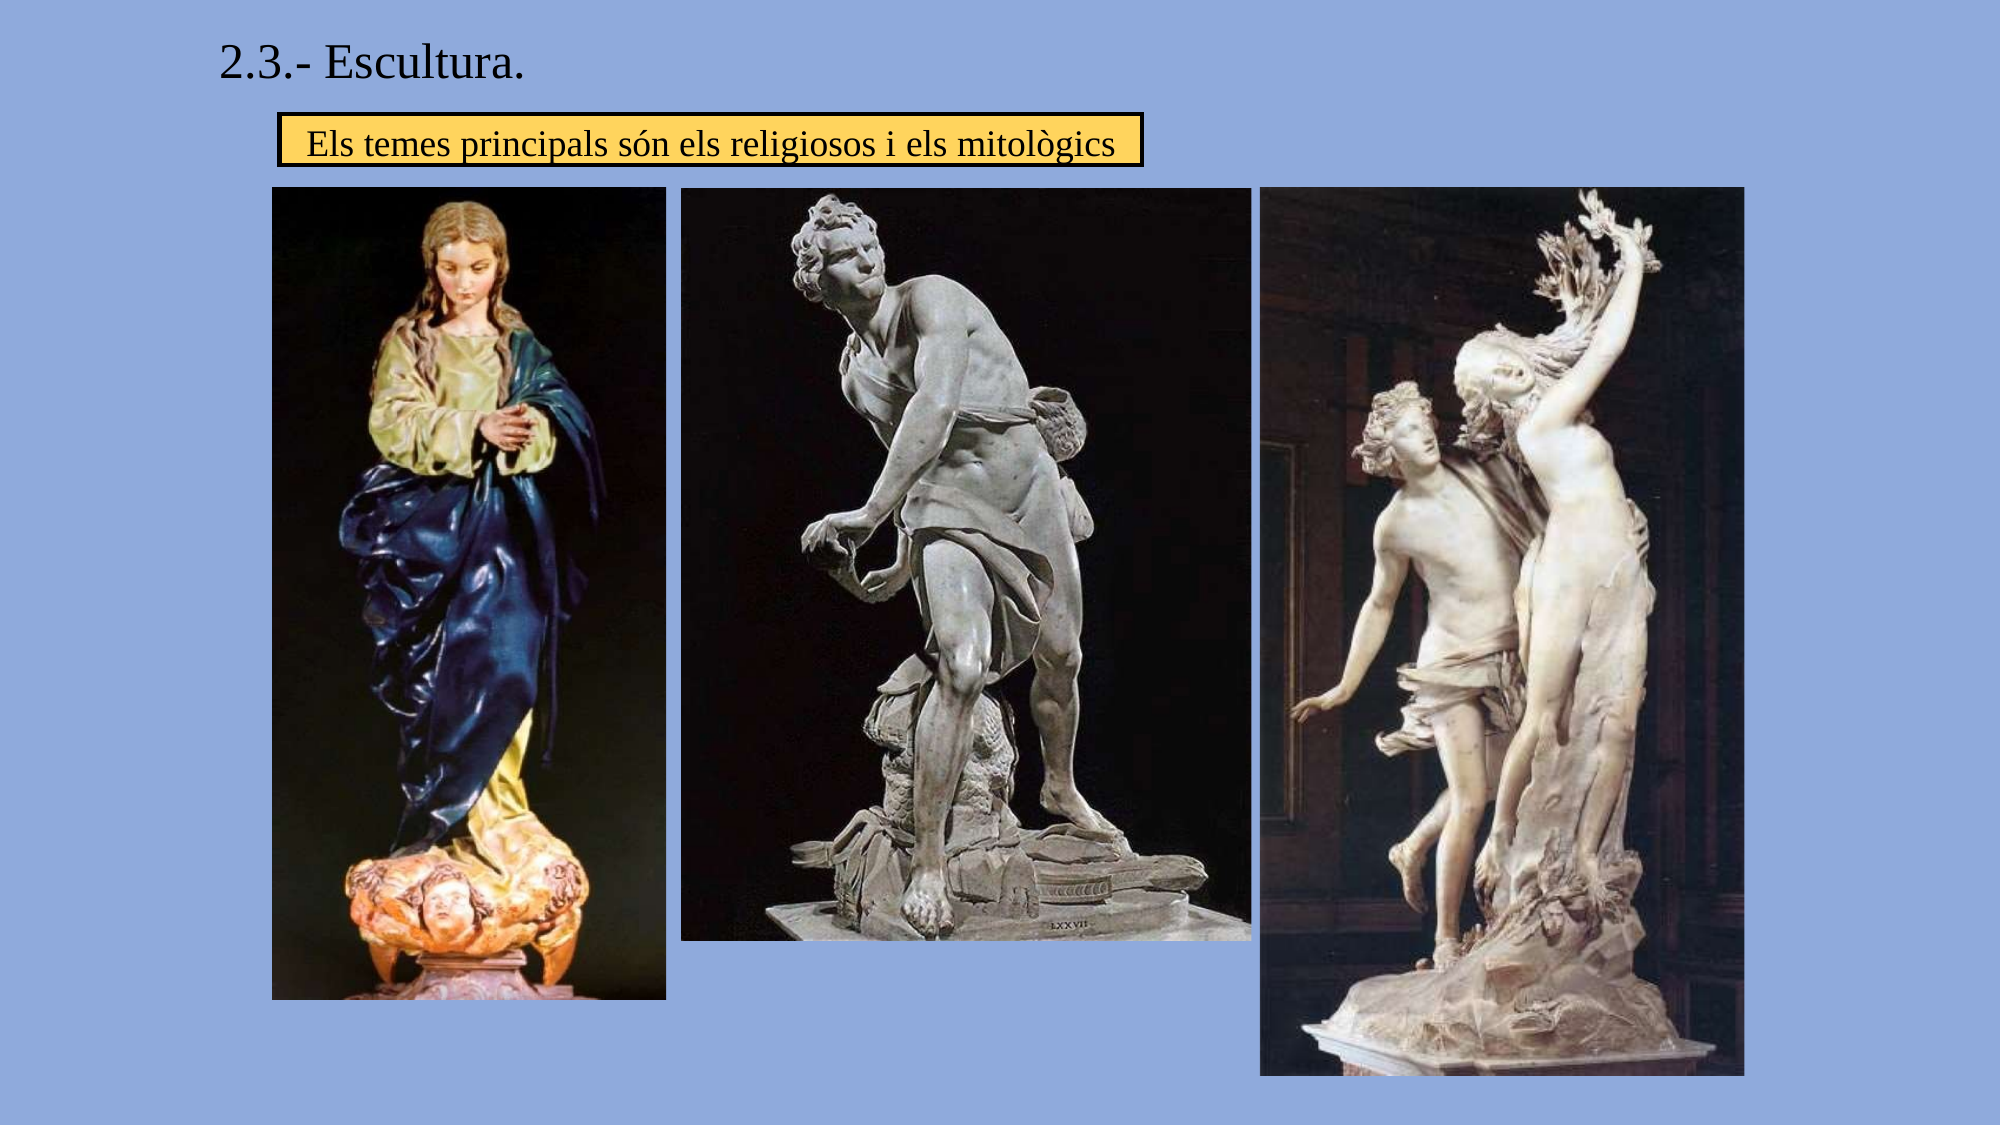

2.3.- Escultura.
Els temes principals són els religiosos i els mitològics